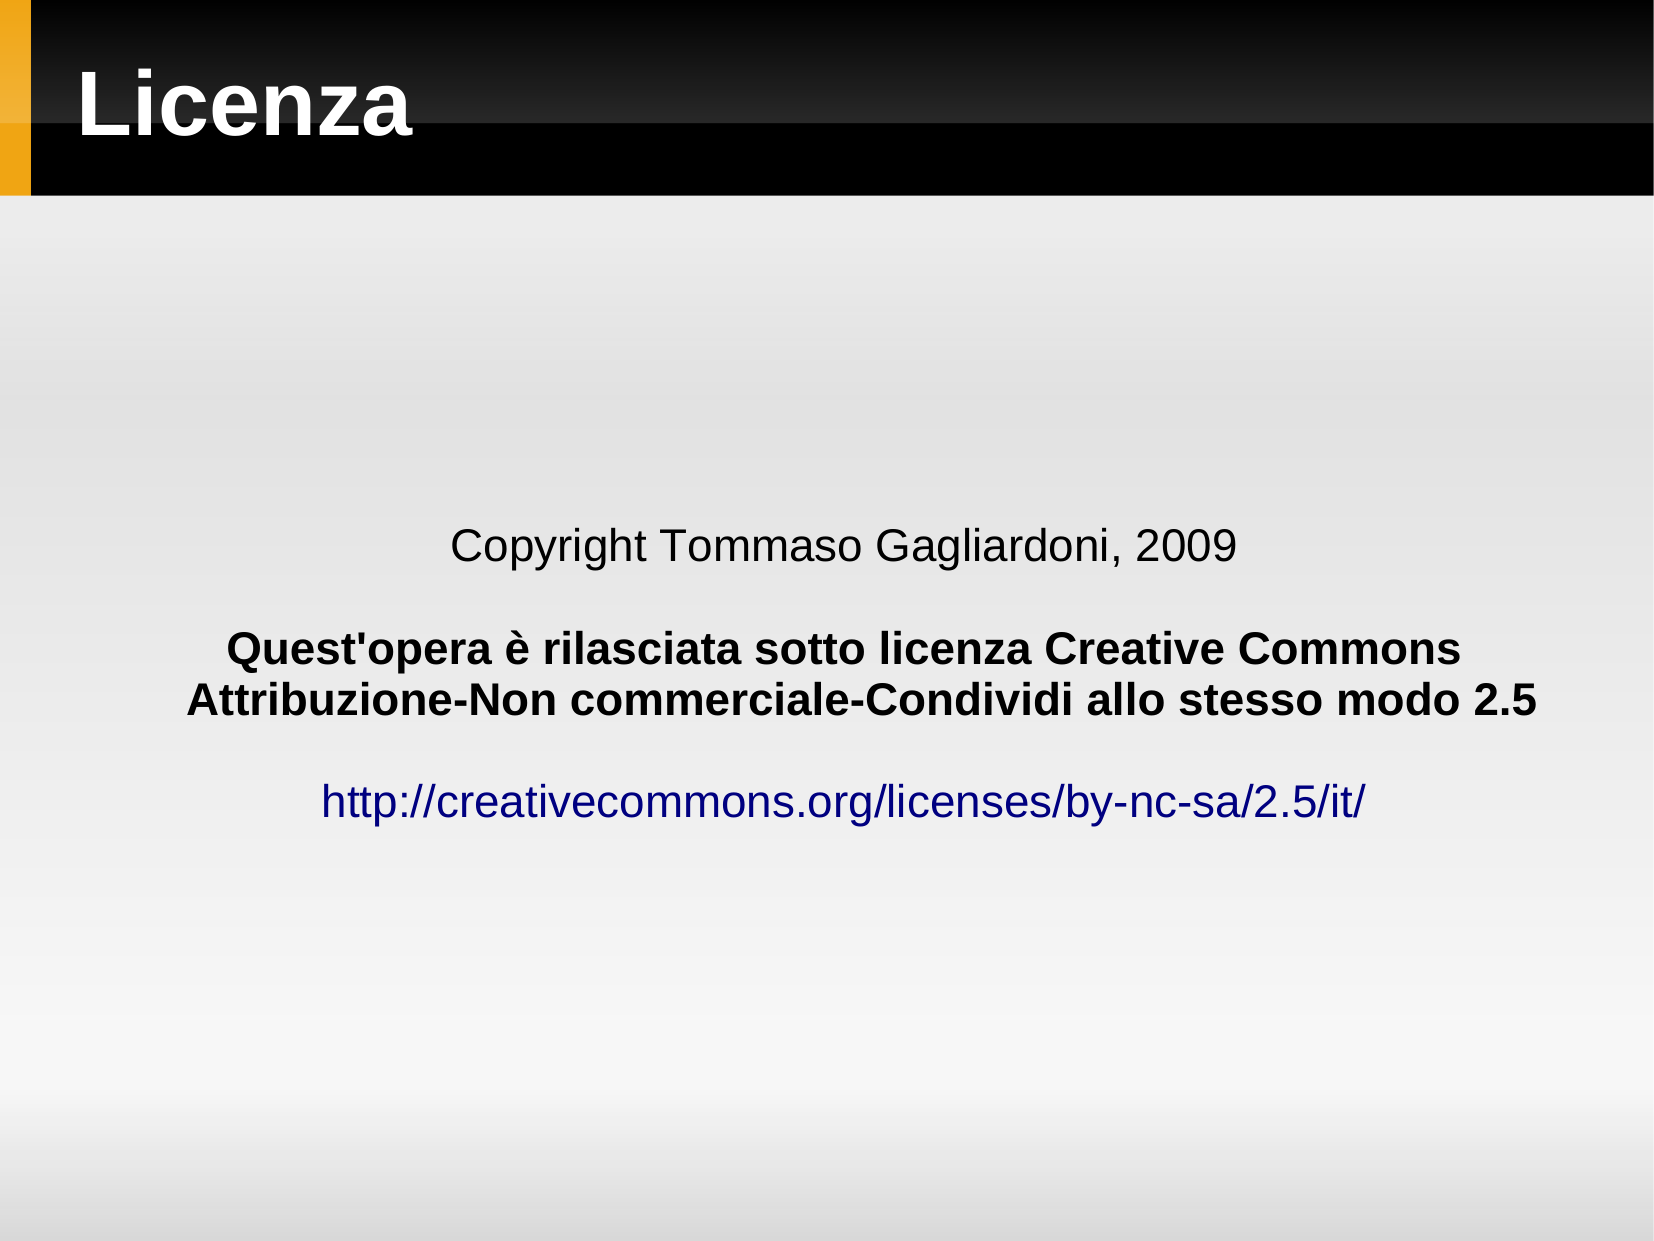

# Licenza
Copyright Tommaso Gagliardoni, 2009
Quest'opera è rilasciata sotto licenza Creative Commons Attribuzione-Non commerciale-Condividi allo stesso modo 2.5
http://creativecommons.org/licenses/by-nc-sa/2.5/it/